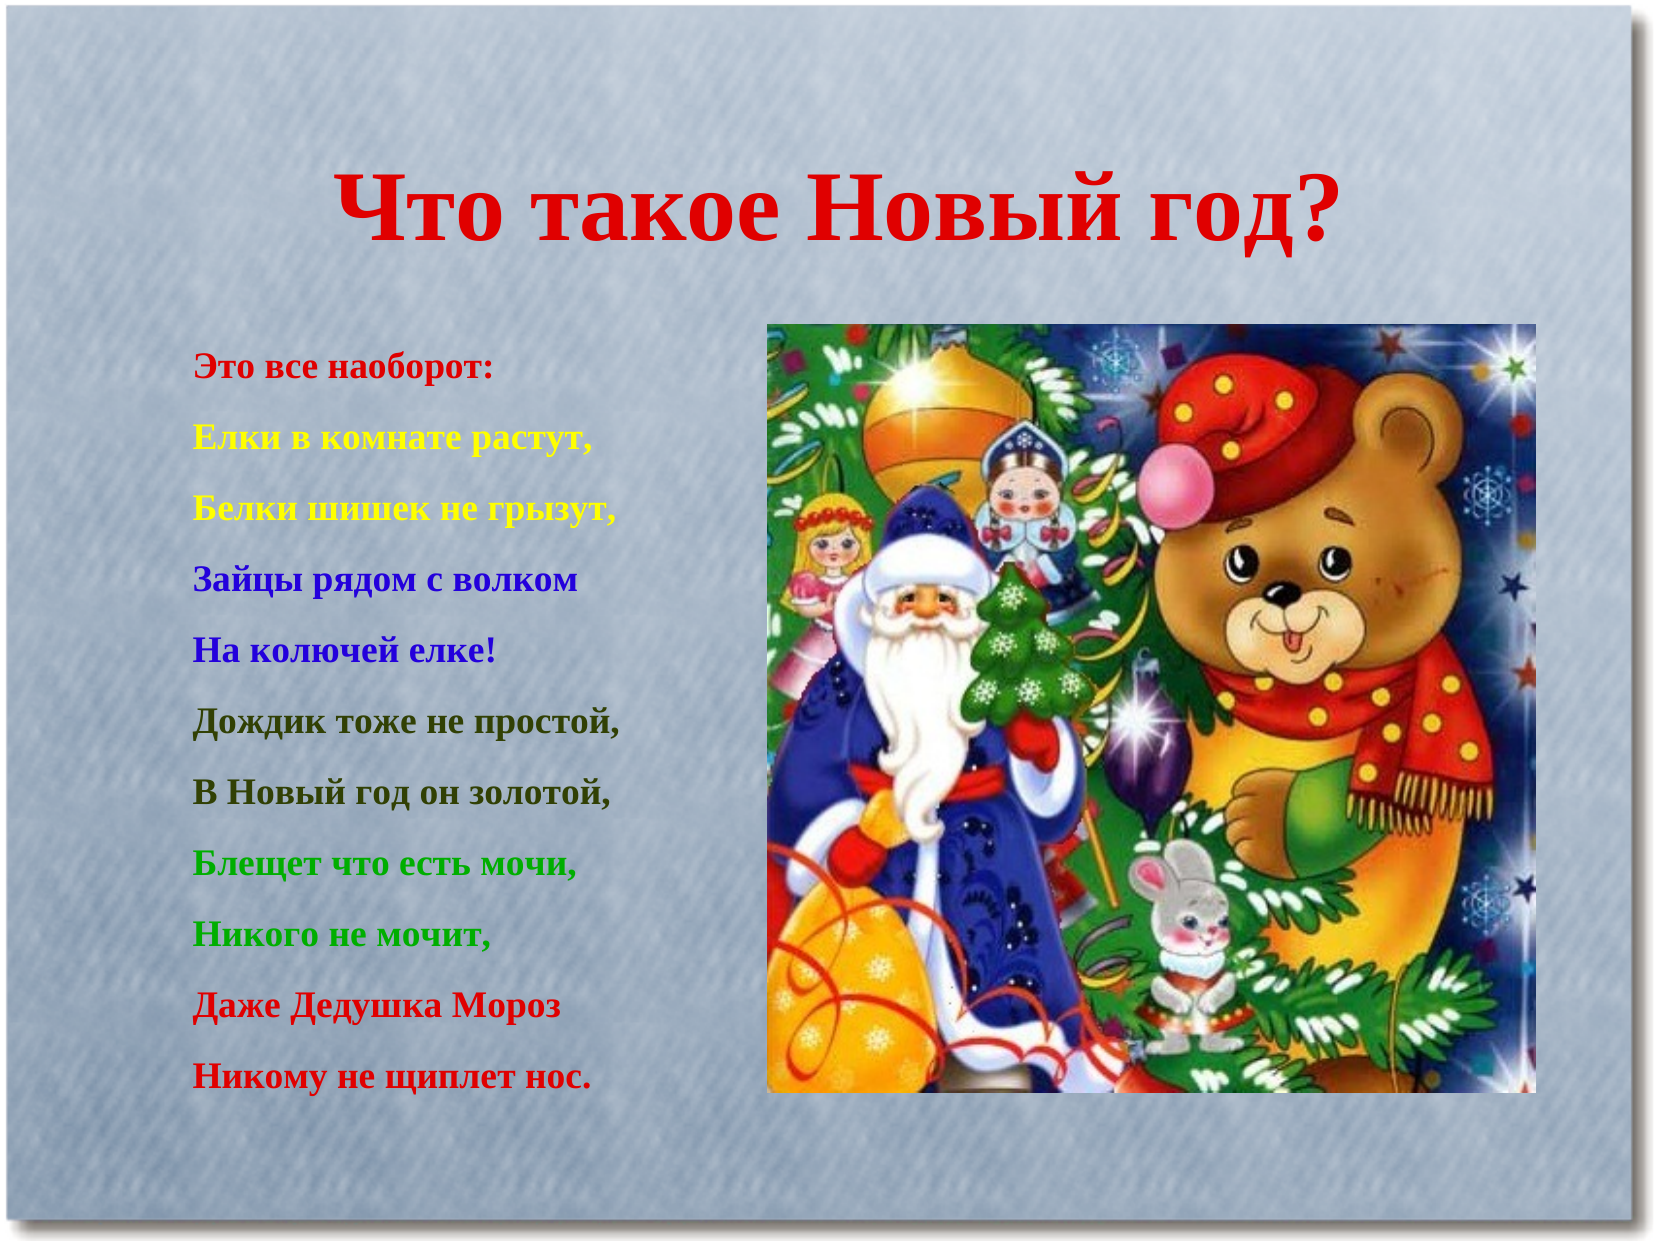

# Что такое Новый год?
Это все наоборот:
Елки в комнате растут,
Белки шишек не грызут,
Зайцы рядом с волком
На колючей елке!
Дождик тоже не простой,
В Новый год он золотой,
Блещет что есть мочи,
Никого не мочит,
Даже Дедушка Мороз
Никому не щиплет нос.